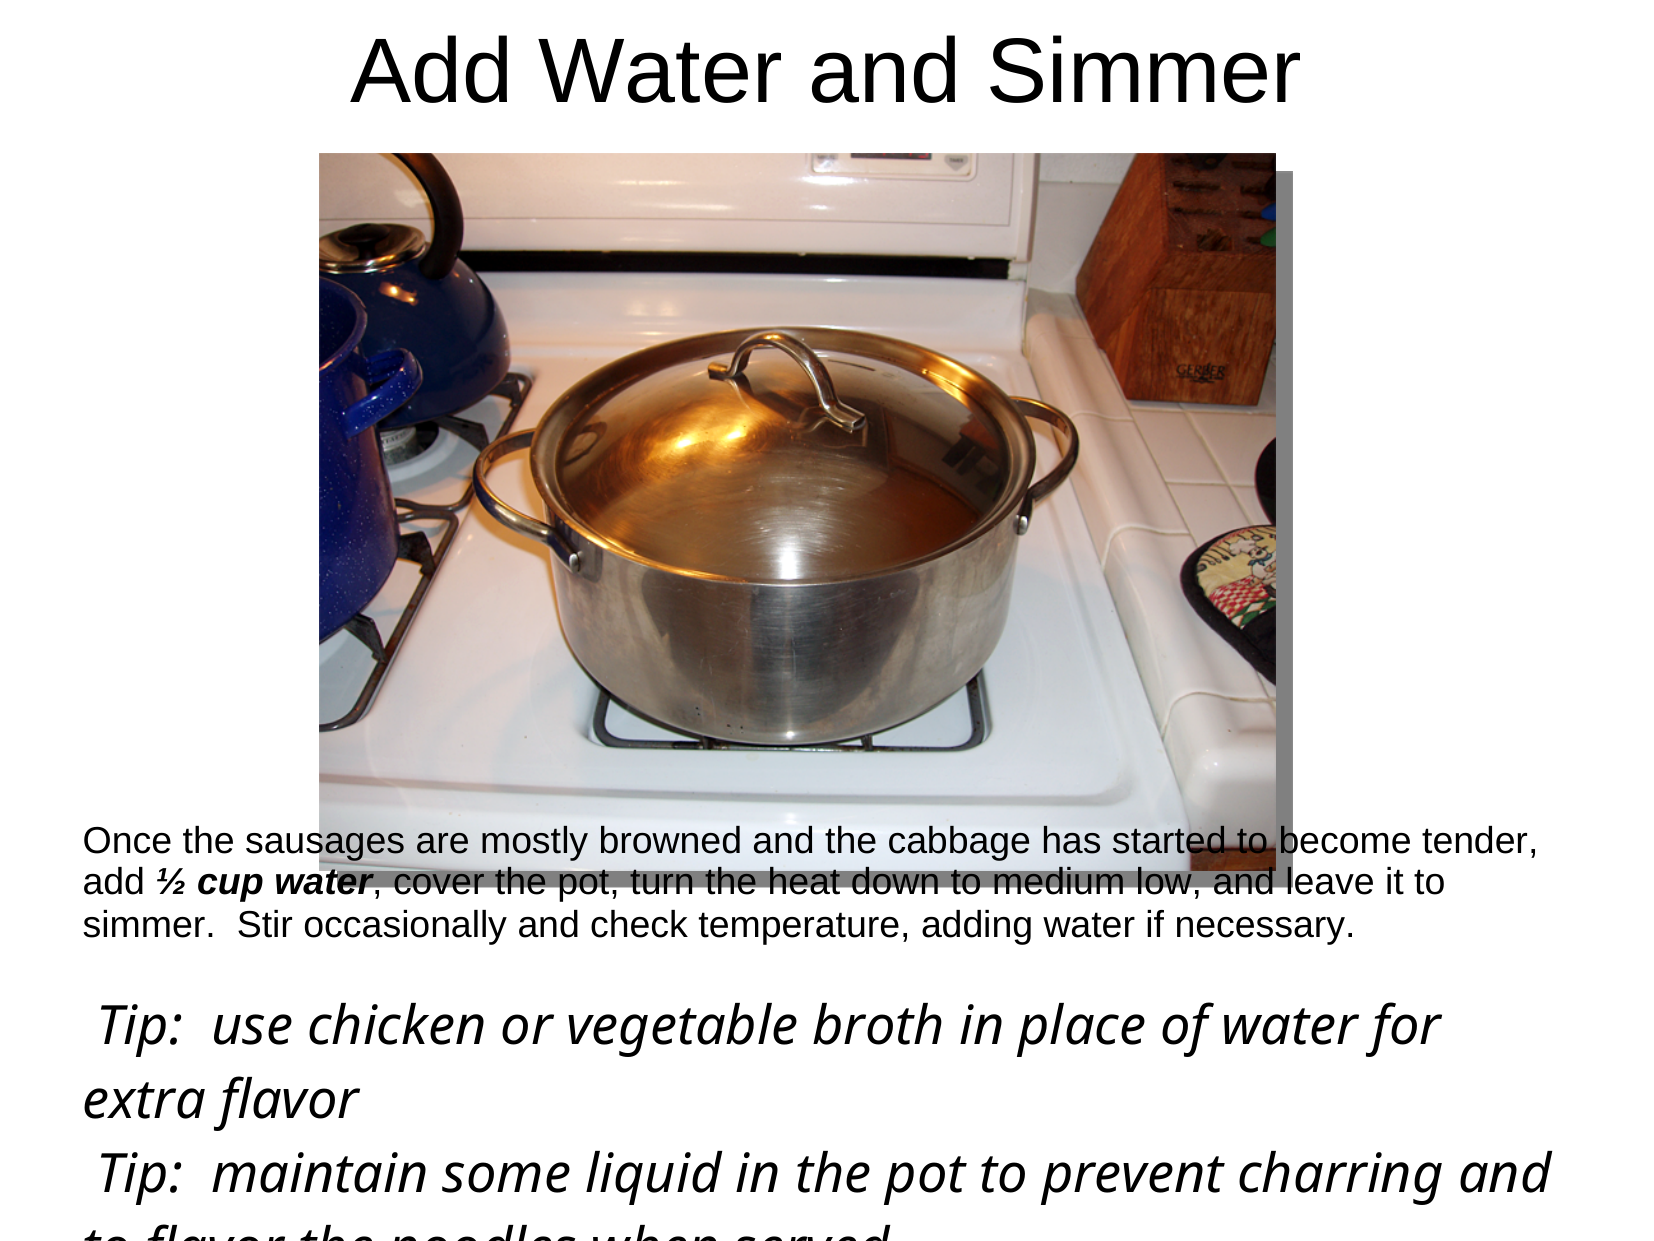

# Add Water and Simmer
Once the sausages are mostly browned and the cabbage has started to become tender, add ½ cup water, cover the pot, turn the heat down to medium low, and leave it to simmer. Stir occasionally and check temperature, adding water if necessary.
 Tip: use chicken or vegetable broth in place of water for extra flavor
 Tip: maintain some liquid in the pot to prevent charring and to flavor the noodles when served